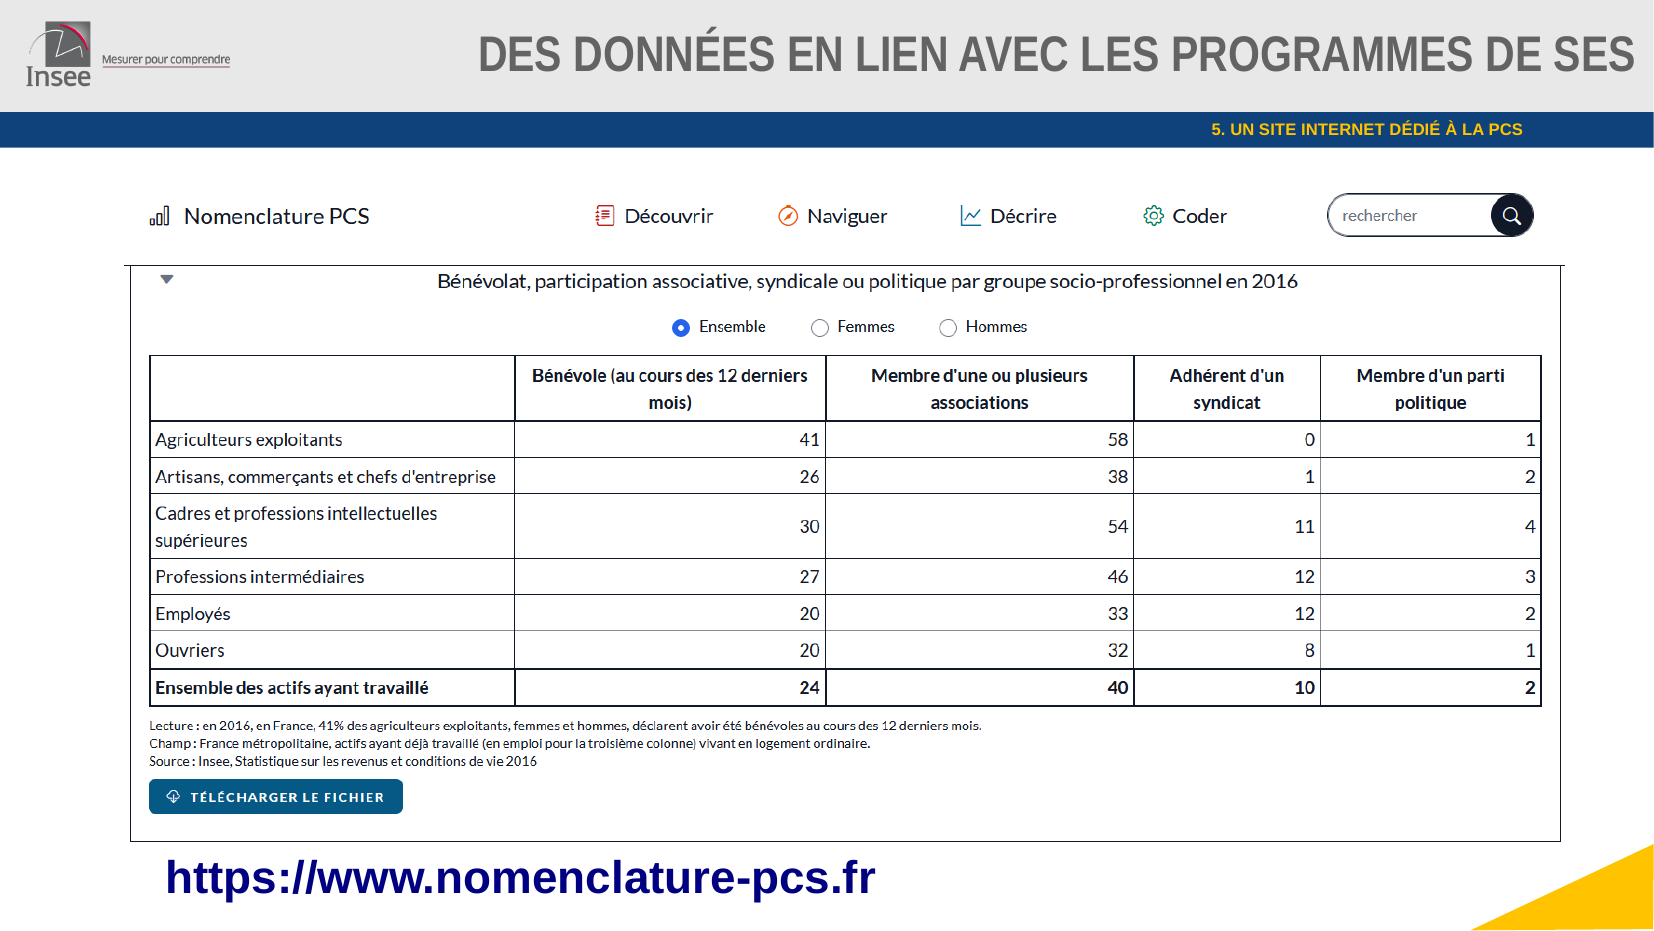

# Des données en lien avec les programmes de SES
5. un site internet dédié à la PCS
https://www.nomenclature-pcs.fr